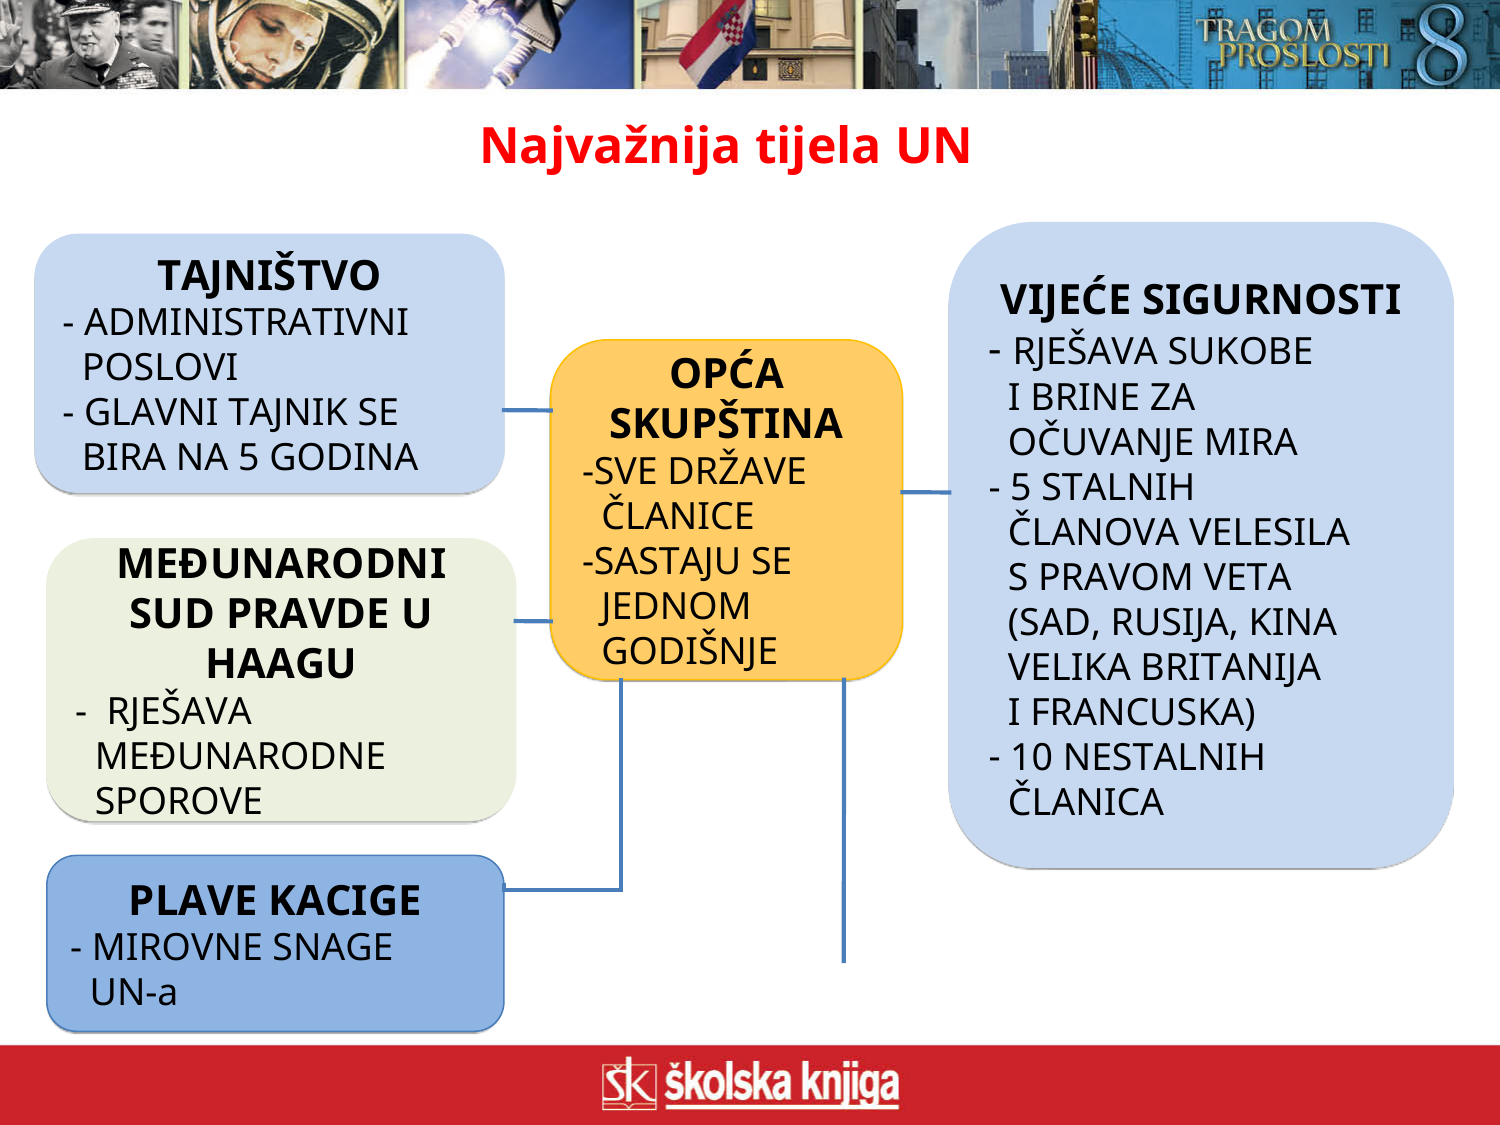

Najvažnija tijela UN
VIJEĆE SIGURNOSTI
 RJEŠAVA SUKOBE
 I BRINE ZA
 OČUVANJE MIRA
- 5 STALNIH
 ČLANOVA VELESILA
 S PRAVOM VETA
 (SAD, RUSIJA, KINA
 VELIKA BRITANIJA
 I FRANCUSKA)
 10 NESTALNIH
 ČLANICA
TAJNIŠTVO
- ADMINISTRATIVNI
 POSLOVI
 GLAVNI TAJNIK SE
 BIRA NA 5 GODINA
OPĆA SKUPŠTINA
SVE DRŽAVE
 ČLANICE
SASTAJU SE
 JEDNOM
 GODIŠNJE
MEĐUNARODNI SUD PRAVDE U HAAGU
 RJEŠAVA
 MEĐUNARODNE
 SPOROVE
PLAVE KACIGE
 MIROVNE SNAGE
 UN-a